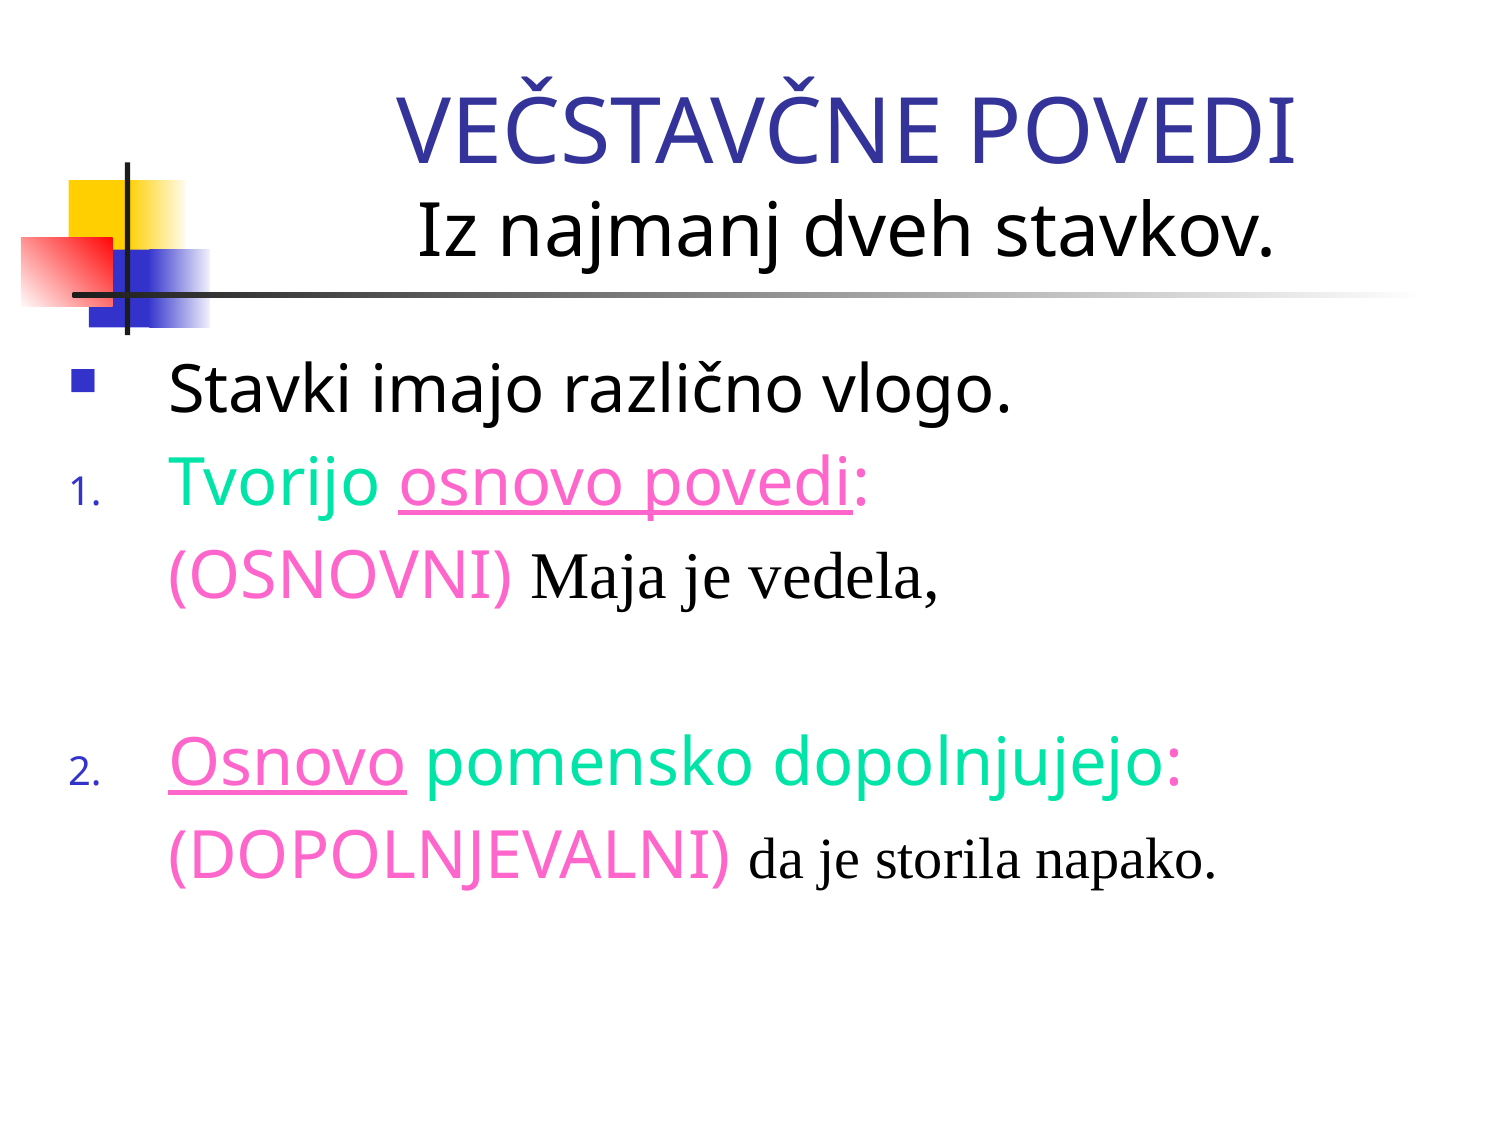

# VEČSTAVČNE POVEDI Iz najmanj dveh stavkov.
Stavki imajo različno vlogo.
Tvorijo osnovo povedi:
	(OSNOVNI) Maja je vedela,
Osnovo pomensko dopolnjujejo:
	(DOPOLNJEVALNI) da je storila napako.